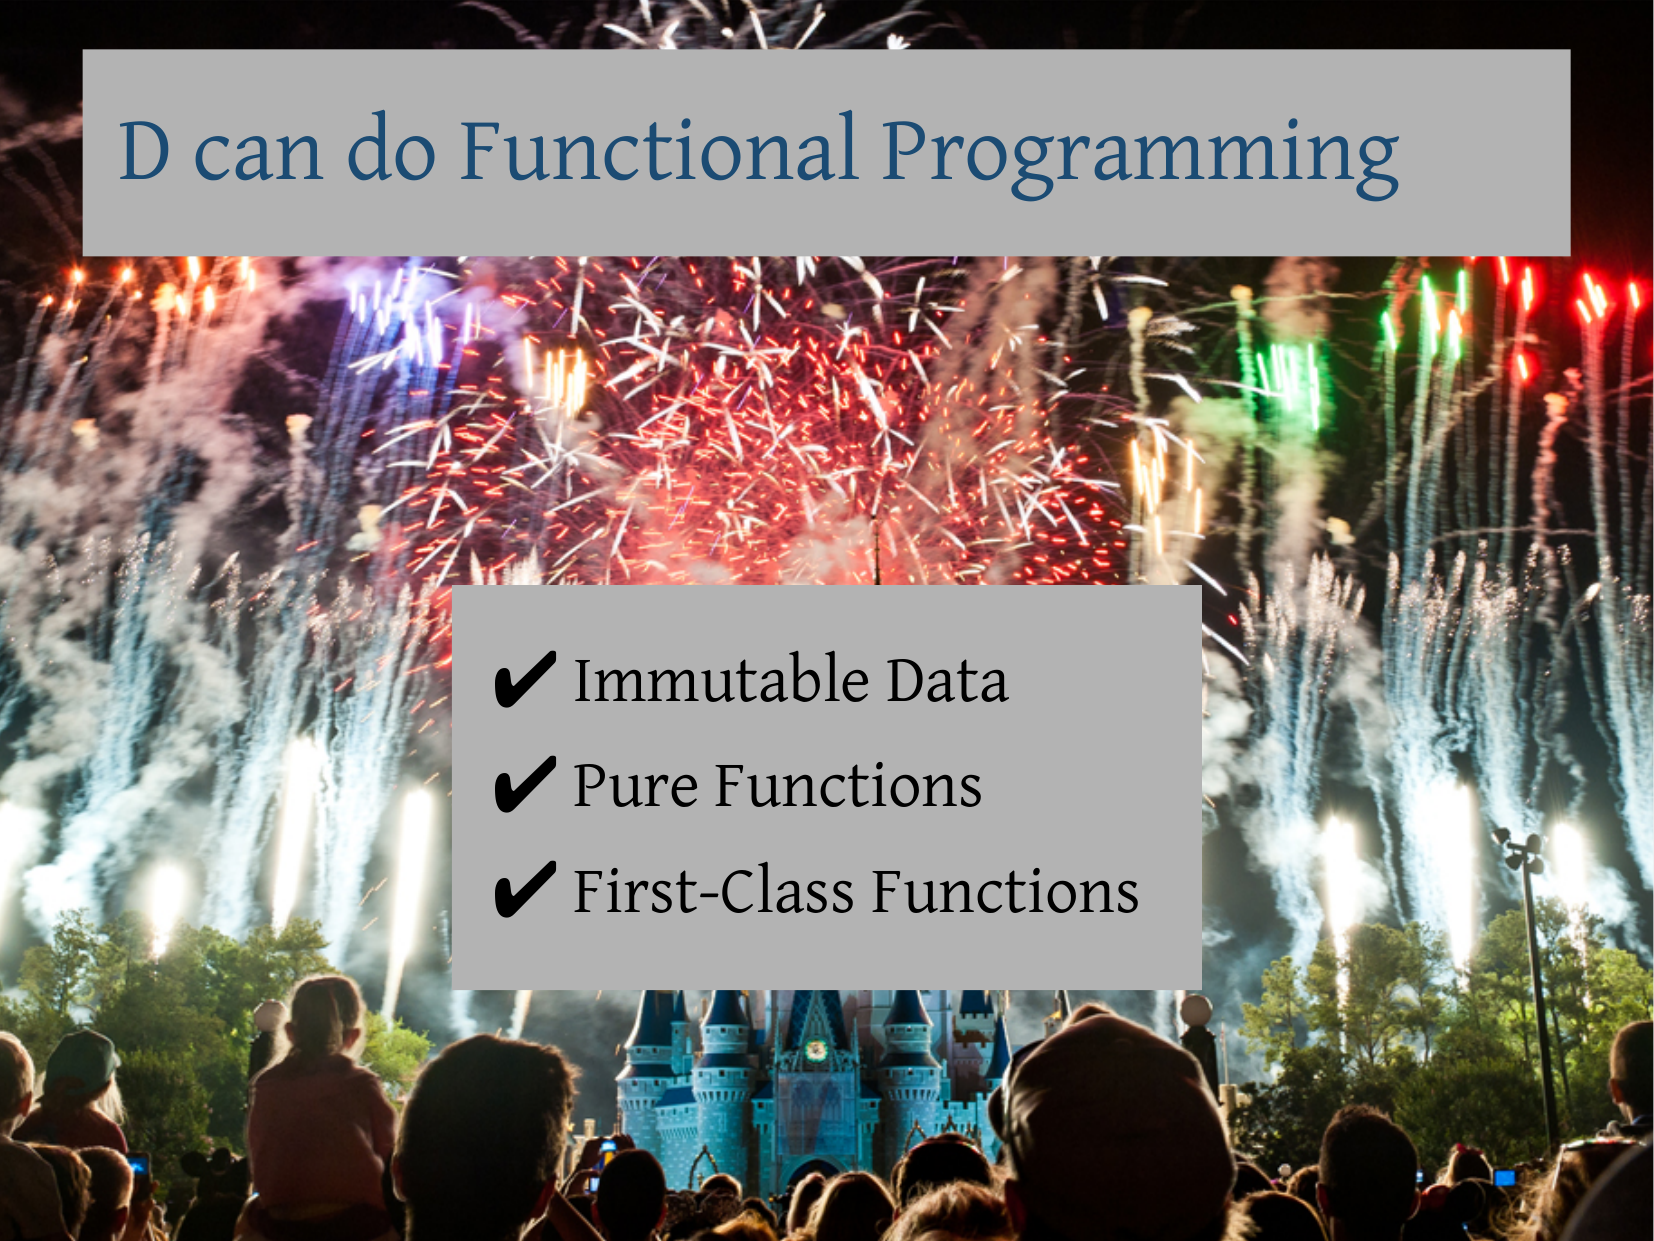

# D can do Functional Programming
 Immutable Data
 Pure Functions
 First-Class Functions